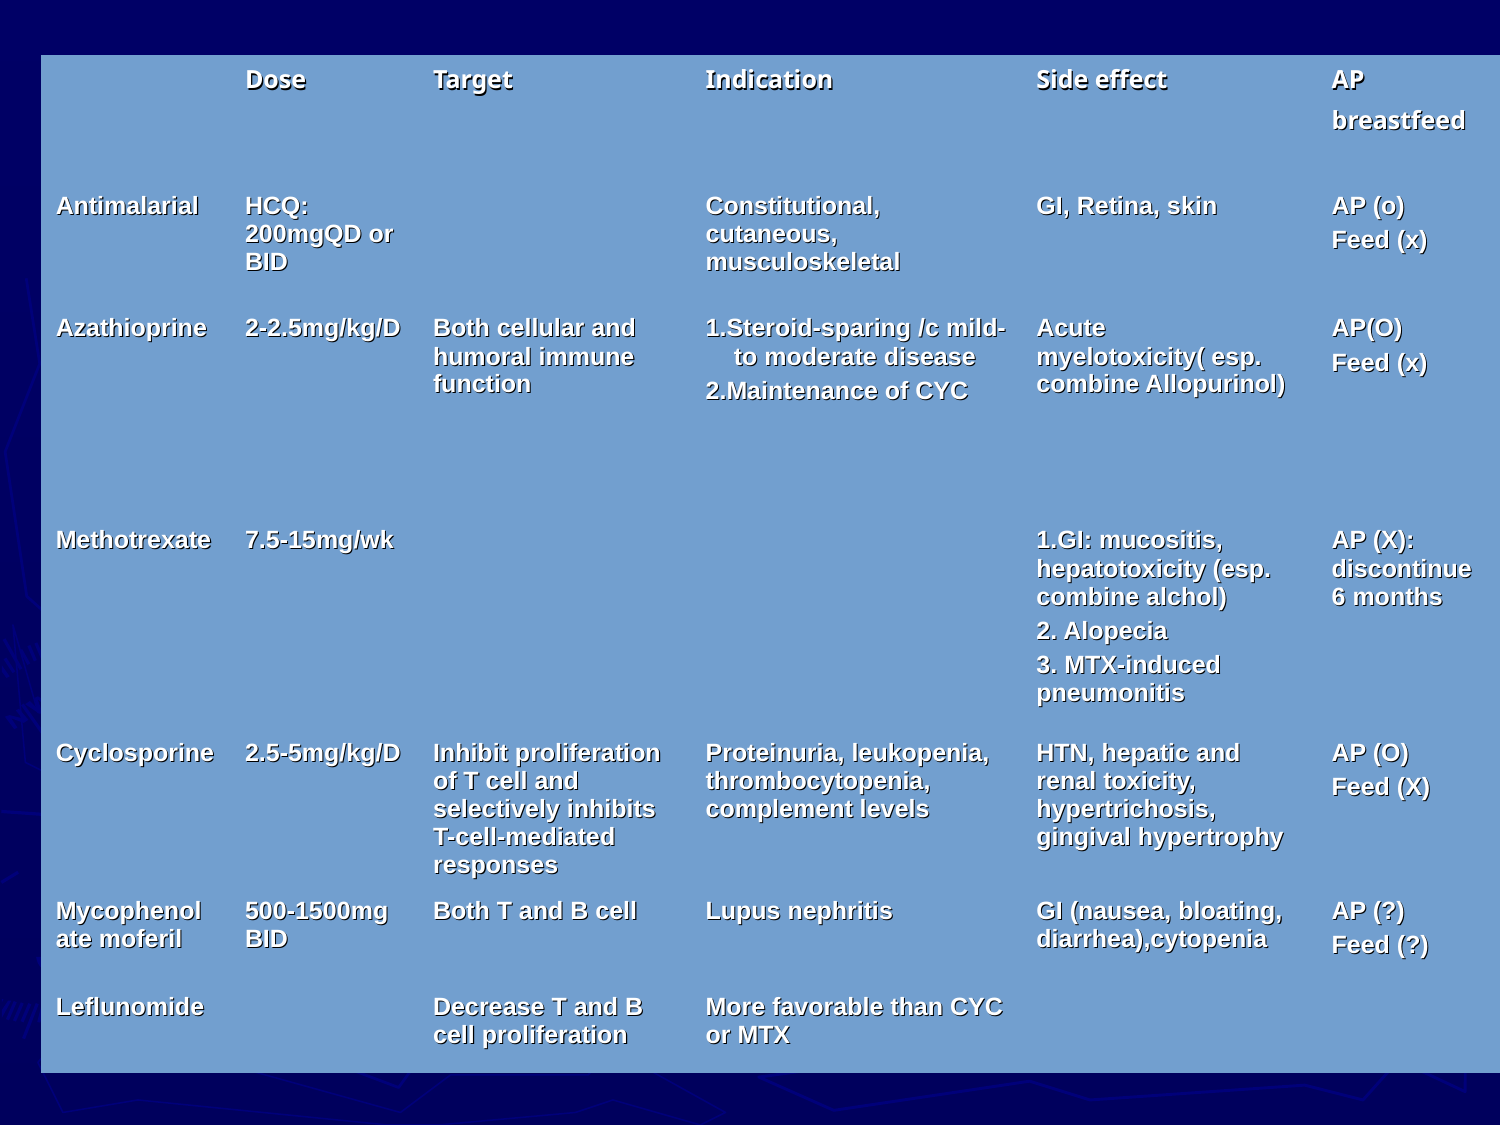

| | Dose | Target | Indication | Side effect | AP breastfeed |
| --- | --- | --- | --- | --- | --- |
| Antimalarial | HCQ: 200mgQD or BID | | Constitutional, cutaneous, musculoskeletal | GI, Retina, skin | AP (o) Feed (x) |
| Azathioprine | 2-2.5mg/kg/D | Both cellular and humoral immune function | 1.Steroid-sparing /c mild-to moderate disease 2.Maintenance of CYC | Acute myelotoxicity( esp. combine Allopurinol) | AP(O) Feed (x) |
| Methotrexate | 7.5-15mg/wk | | | 1.GI: mucositis, hepatotoxicity (esp. combine alchol) 2. Alopecia 3. MTX-induced pneumonitis | AP (X): discontinue 6 months |
| Cyclosporine | 2.5-5mg/kg/D | Inhibit proliferation of T cell and selectively inhibits T-cell-mediated responses | Proteinuria, leukopenia, thrombocytopenia, complement levels | HTN, hepatic and renal toxicity, hypertrichosis, gingival hypertrophy | AP (O) Feed (X) |
| Mycophenolate moferil | 500-1500mg BID | Both T and B cell | Lupus nephritis | GI (nausea, bloating, diarrhea),cytopenia | AP (?) Feed (?) |
| Leflunomide | | Decrease T and B cell proliferation | More favorable than CYC or MTX | | |